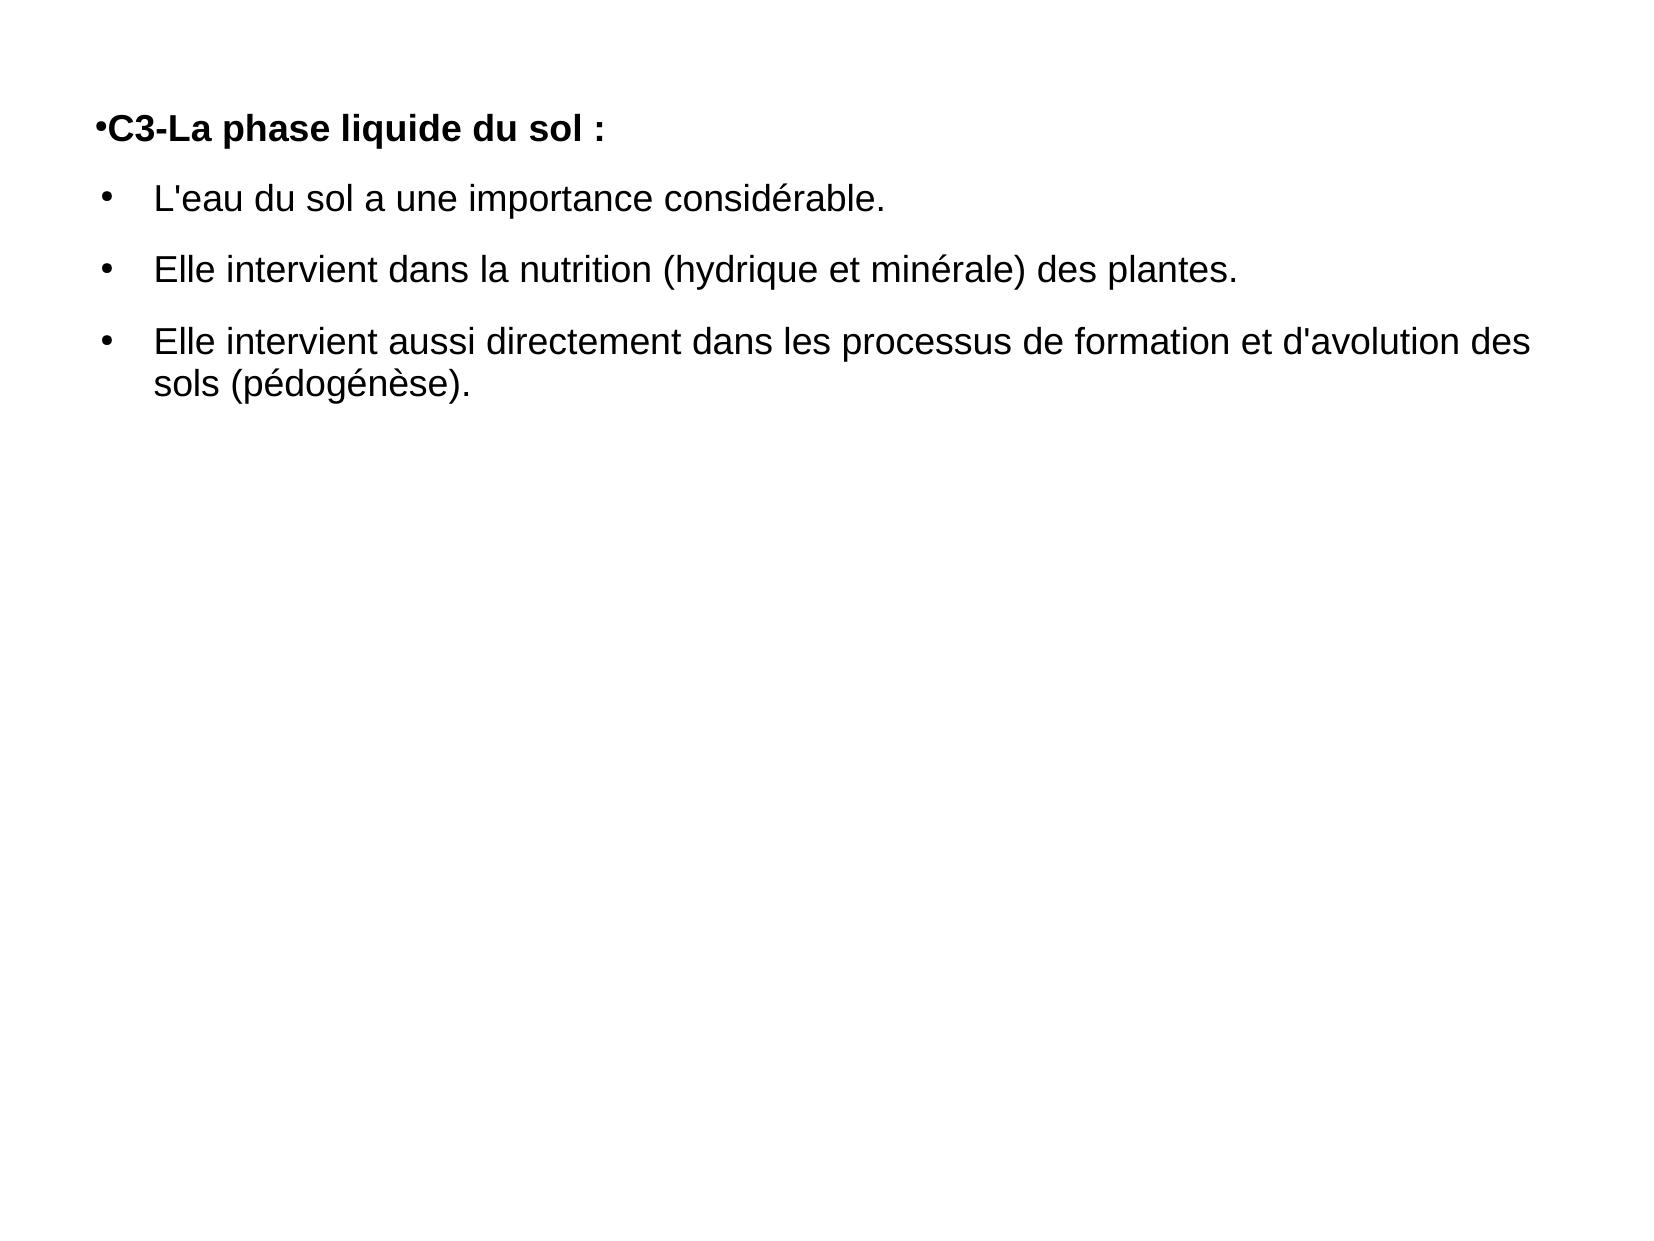

C3-La phase liquide du sol :
# L'eau du sol a une importance considérable.
Elle intervient dans la nutrition (hydrique et minérale) des plantes.
Elle intervient aussi directement dans les processus de formation et d'avolution des sols (pédogénèse).